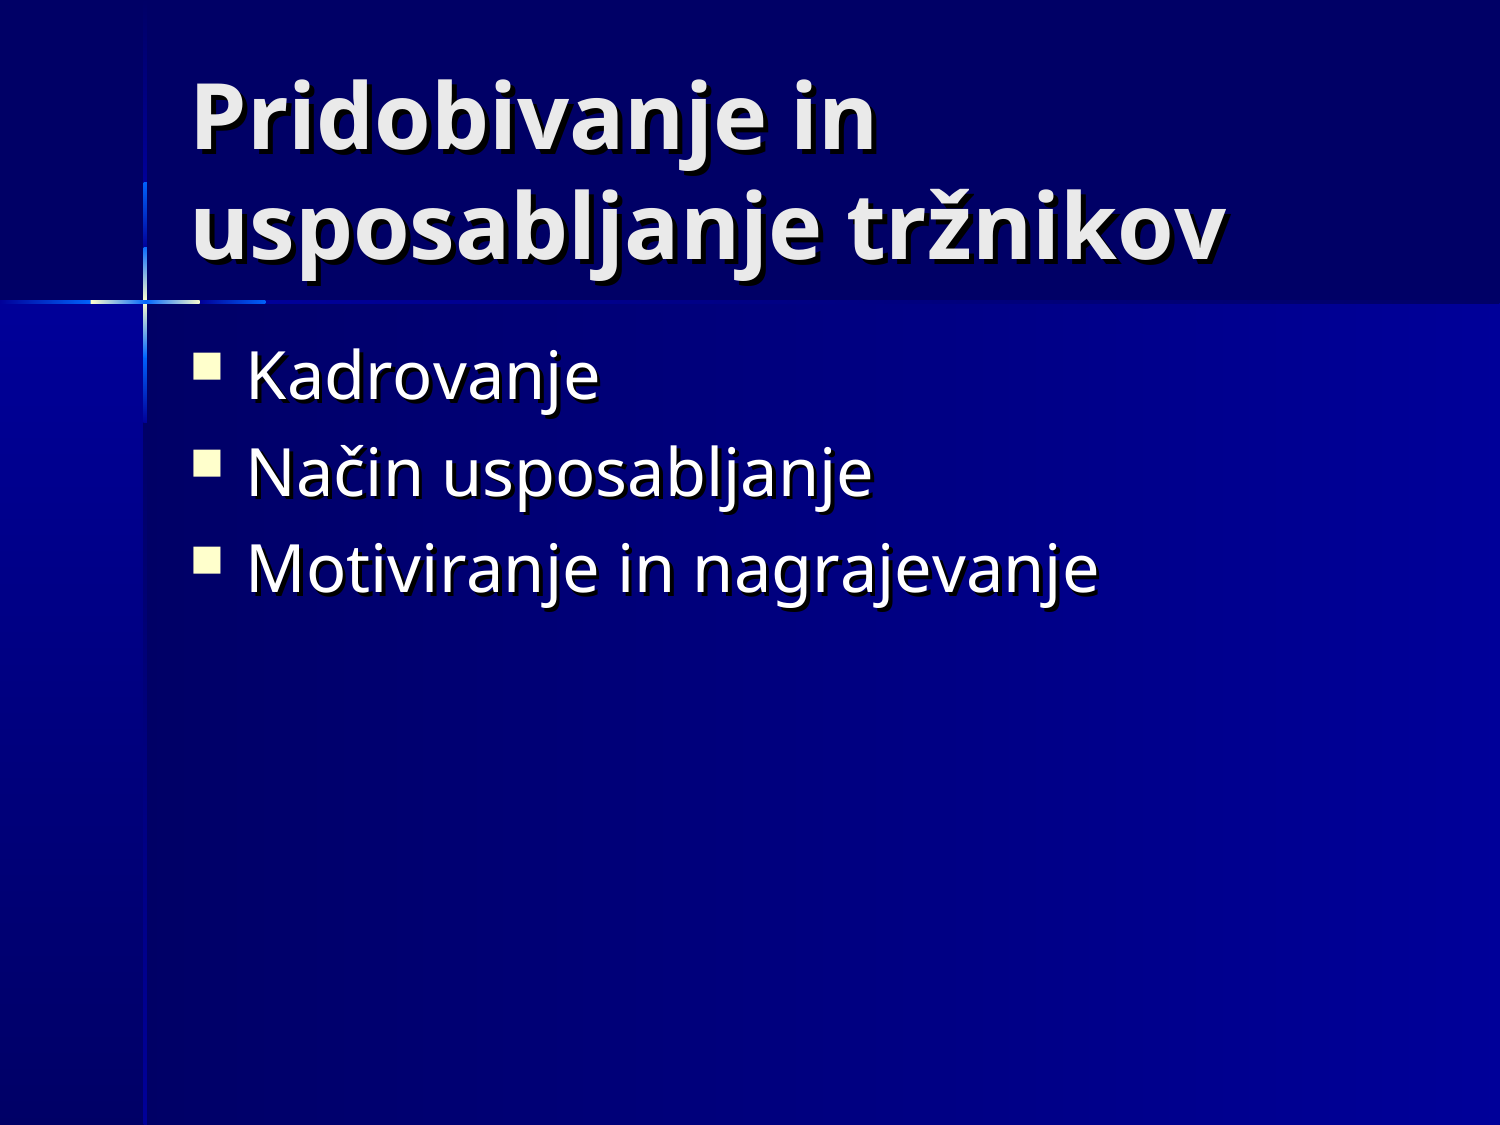

# Pridobivanje in usposabljanje tržnikov
Kadrovanje
Način usposabljanje
Motiviranje in nagrajevanje